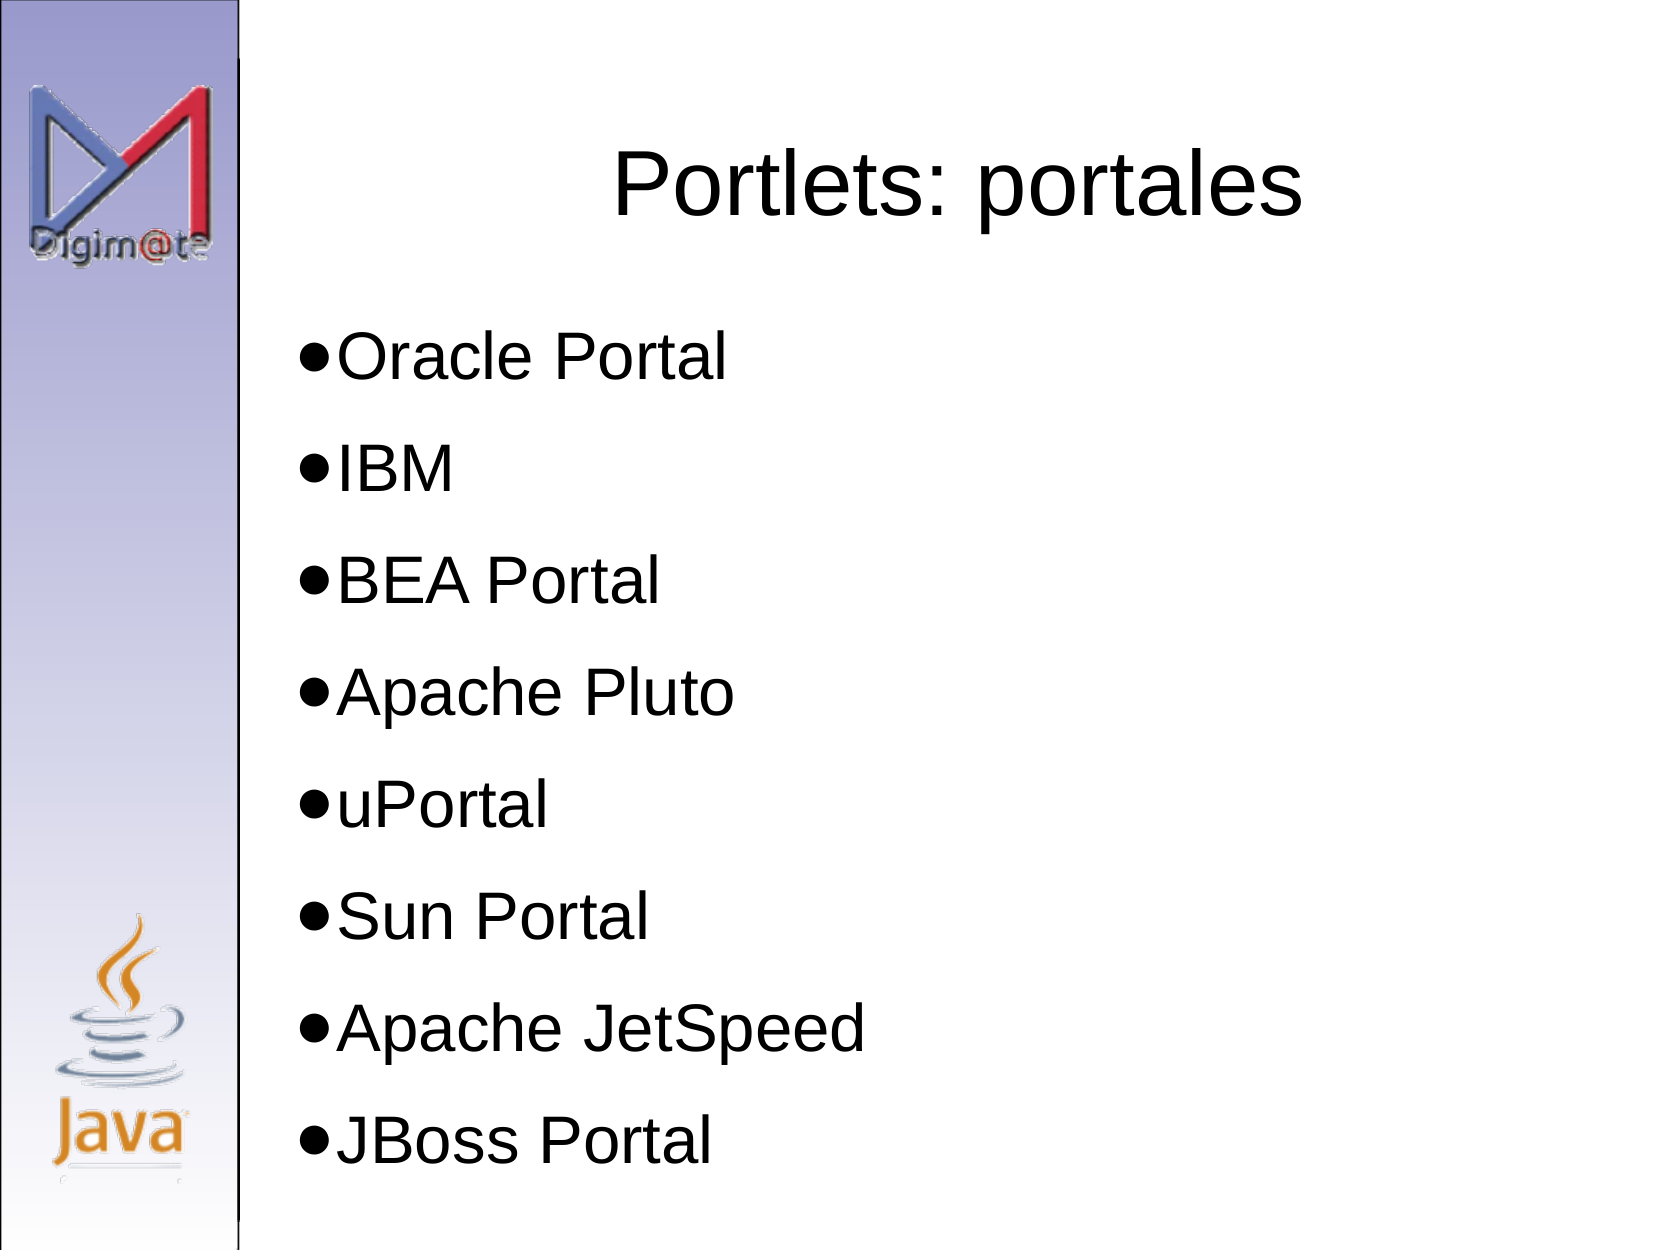

# Portlets: portales
Oracle Portal
IBM
BEA Portal
Apache Pluto
uPortal
Sun Portal
Apache JetSpeed
JBoss Portal